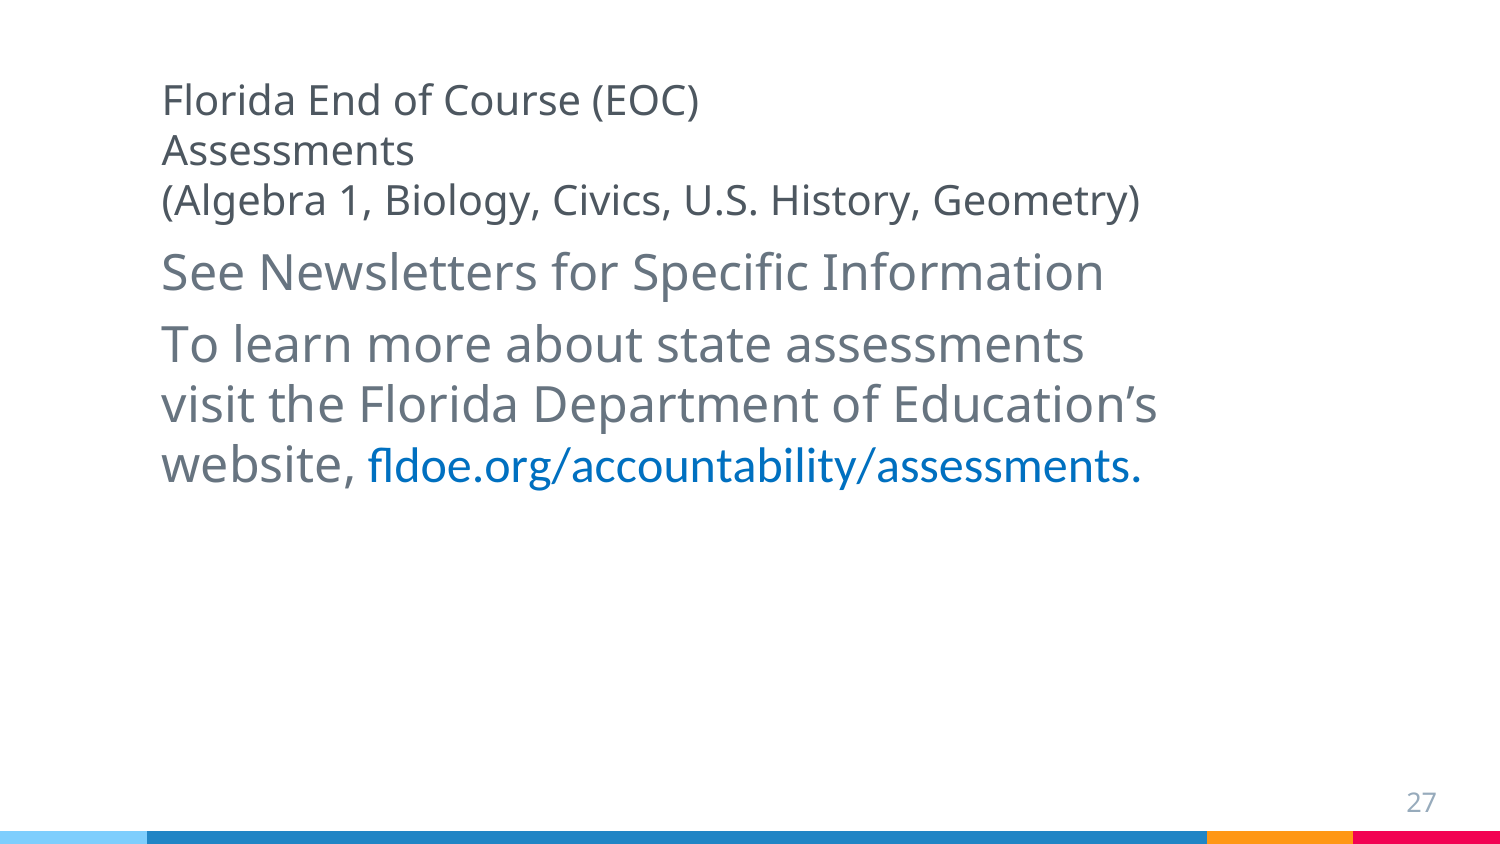

# Florida End of Course (EOC) Assessments (Algebra 1, Biology, Civics, U.S. History, Geometry)
See Newsletters for Specific Information
To learn more about state assessments visit the Florida Department of Education’s website, fldoe.org/accountability/assessments.
27